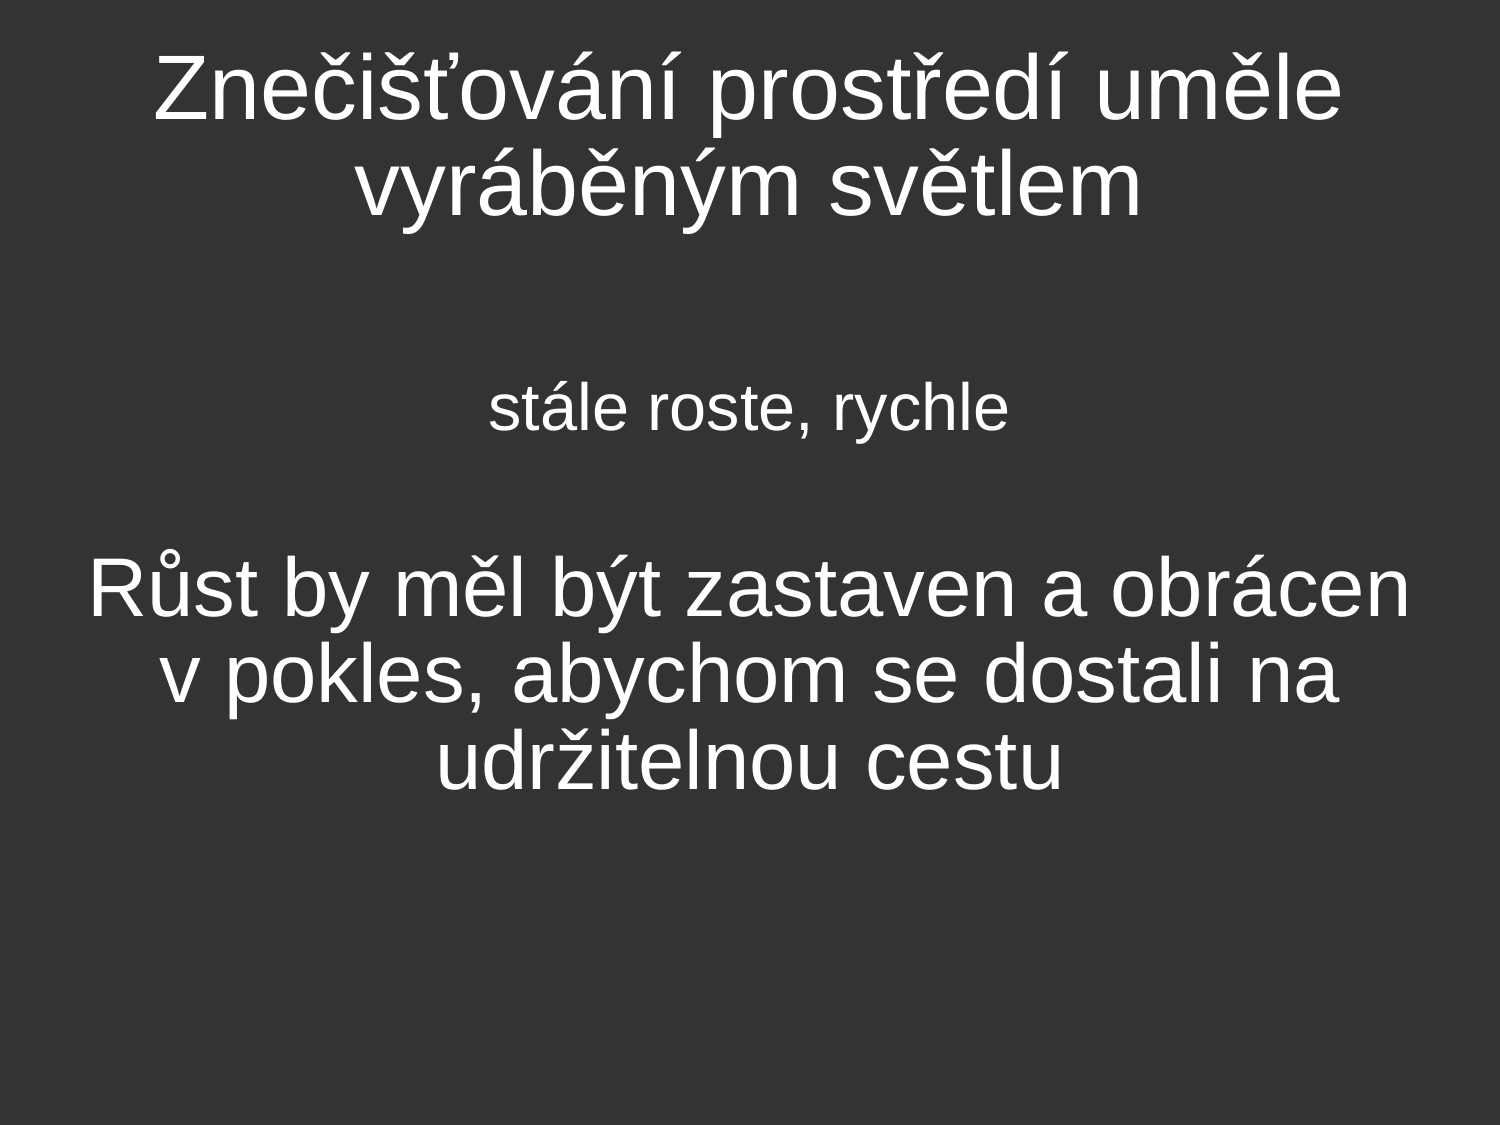

# Znečišťování prostředí uměle vyráběným světlem
stále roste, rychle
Růst by měl být zastaven a obrácen v pokles, abychom se dostali na udržitelnou cestu